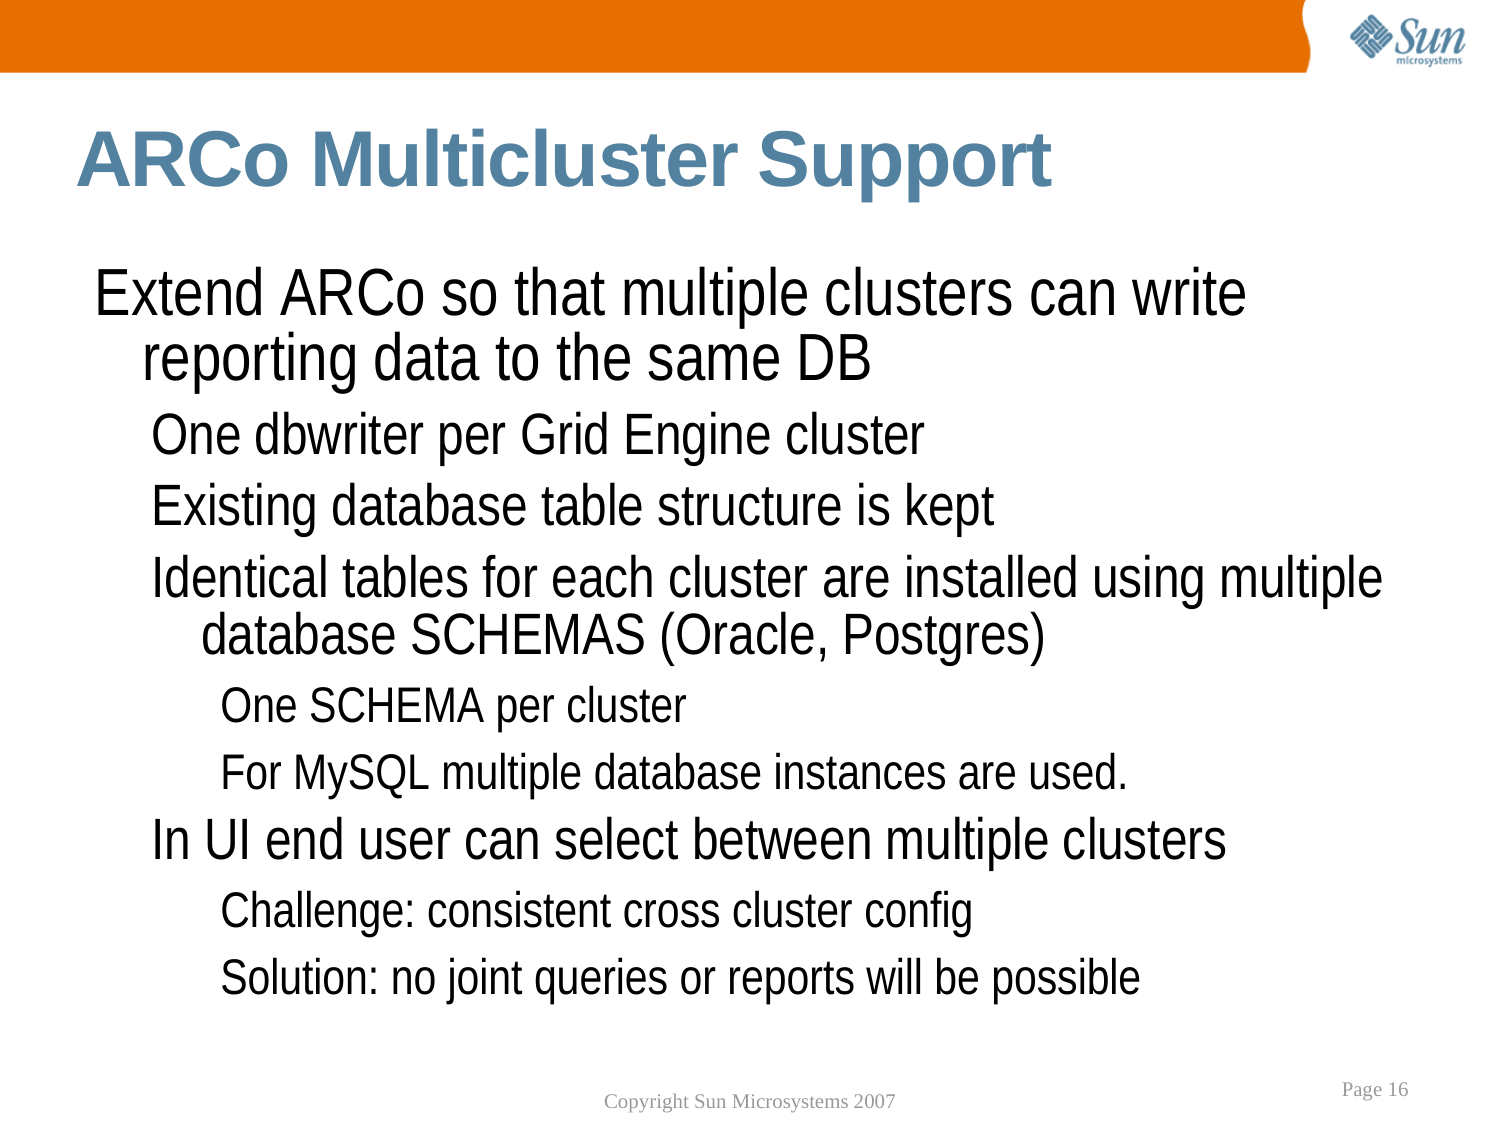

# ARCo Multicluster Support
Extend ARCo so that multiple clusters can write reporting data to the same DB
One dbwriter per Grid Engine cluster
Existing database table structure is kept
Identical tables for each cluster are installed using multiple database SCHEMAS (Oracle, Postgres)
One SCHEMA per cluster
For MySQL multiple database instances are used.
In UI end user can select between multiple clusters
Challenge: consistent cross cluster config
Solution: no joint queries or reports will be possible